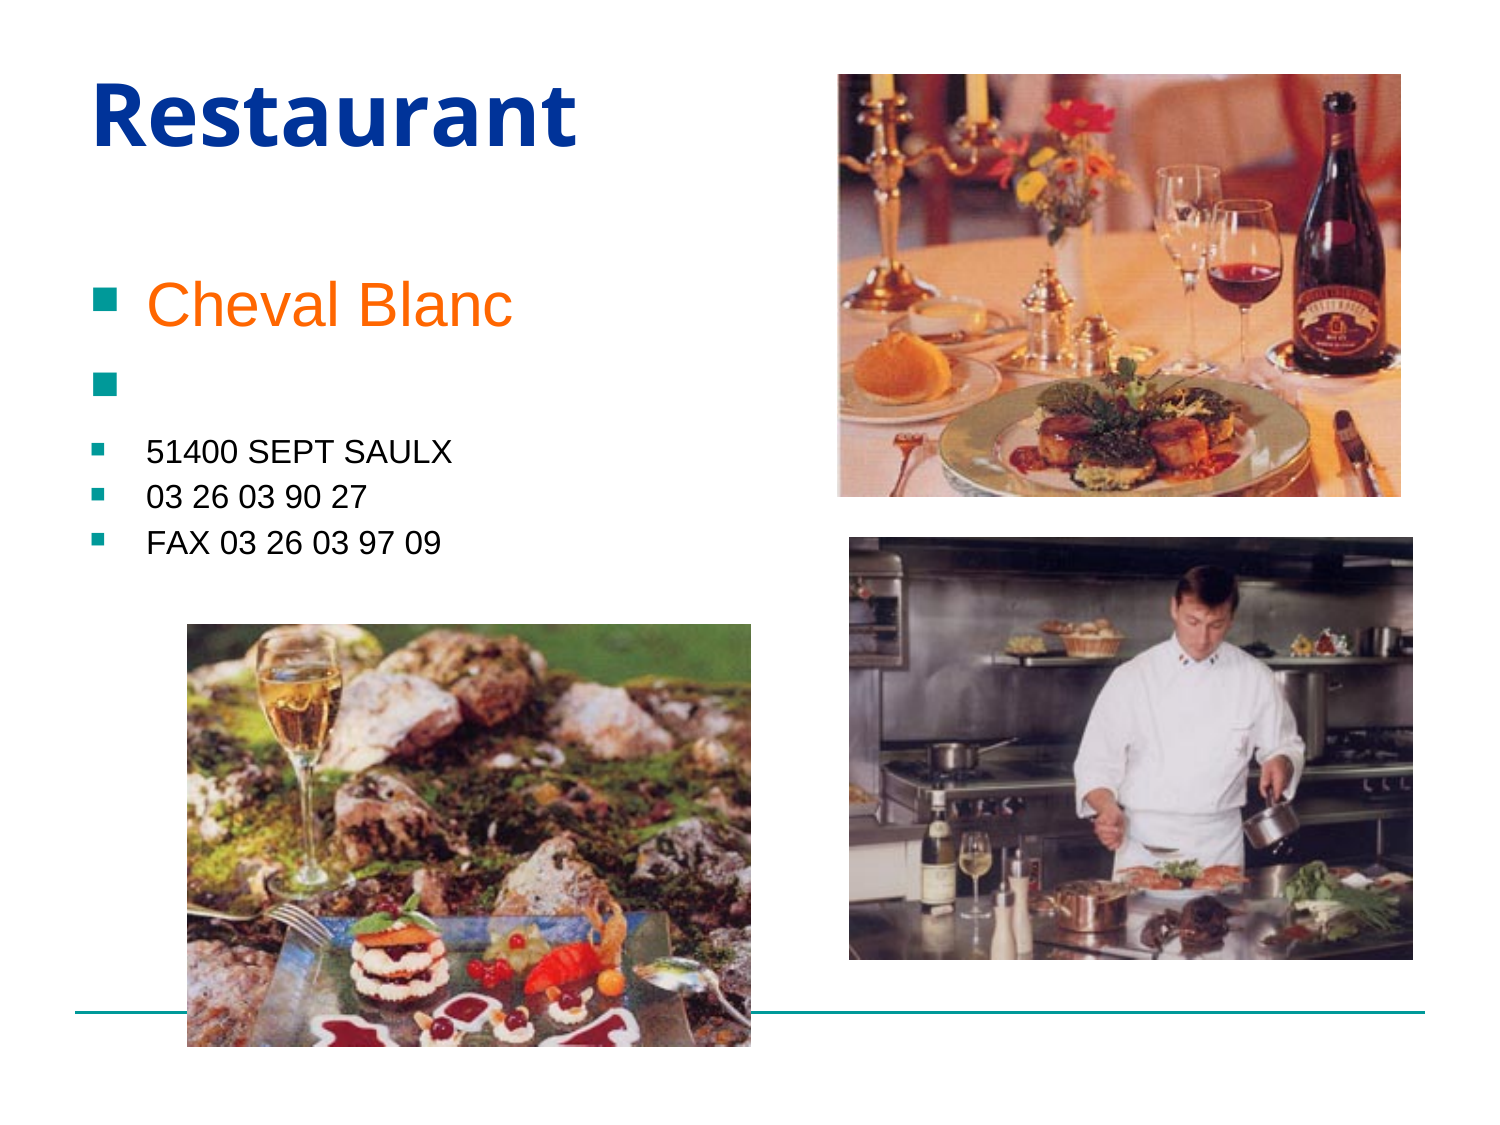

# Restaurant
Cheval Blanc
51400 SEPT SAULX
03 26 03 90 27
FAX 03 26 03 97 09